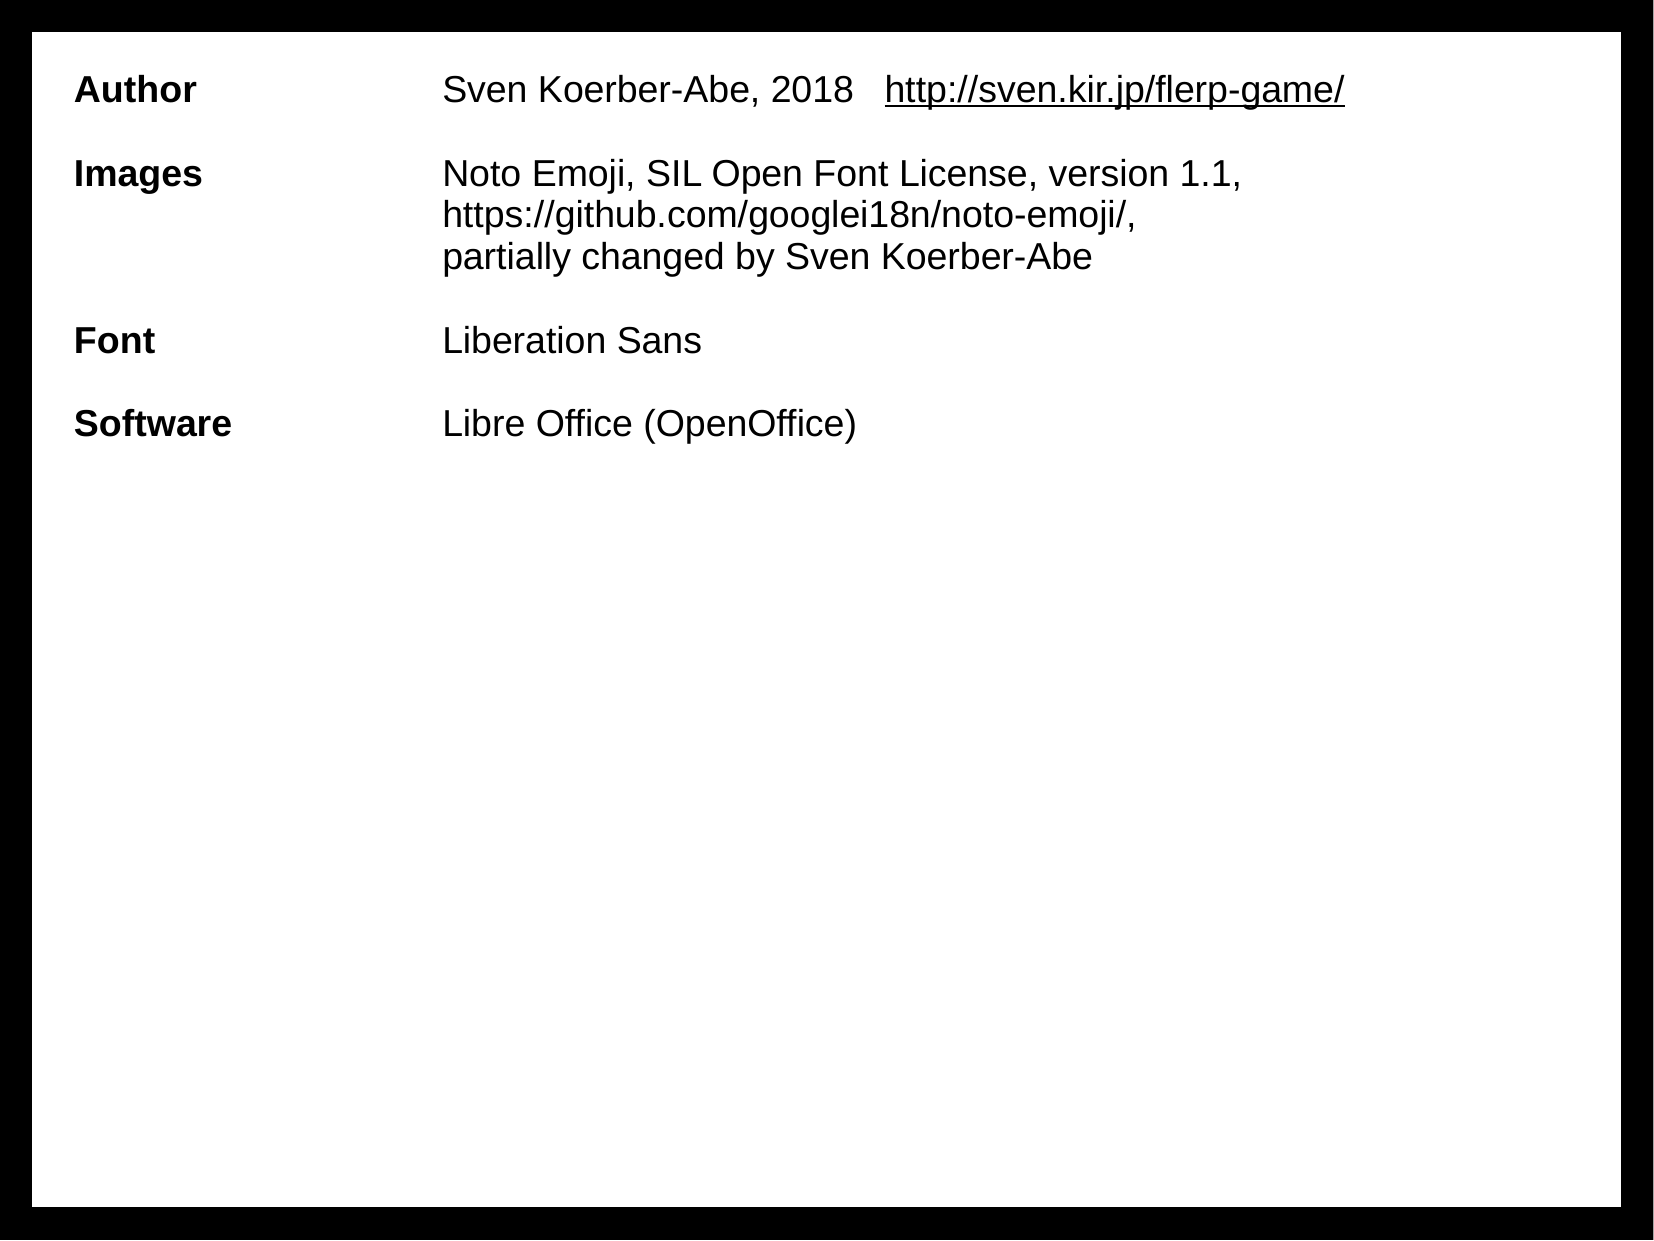

Author				Sven Koerber-Abe, 2018	http://sven.kir.jp/flerp-game/
Images 			Noto Emoji, SIL Open Font License, version 1.1,
					https://github.com/googlei18n/noto-emoji/,
					partially changed by Sven Koerber-Abe
Font				Liberation Sans
Software			Libre Office (OpenOffice)